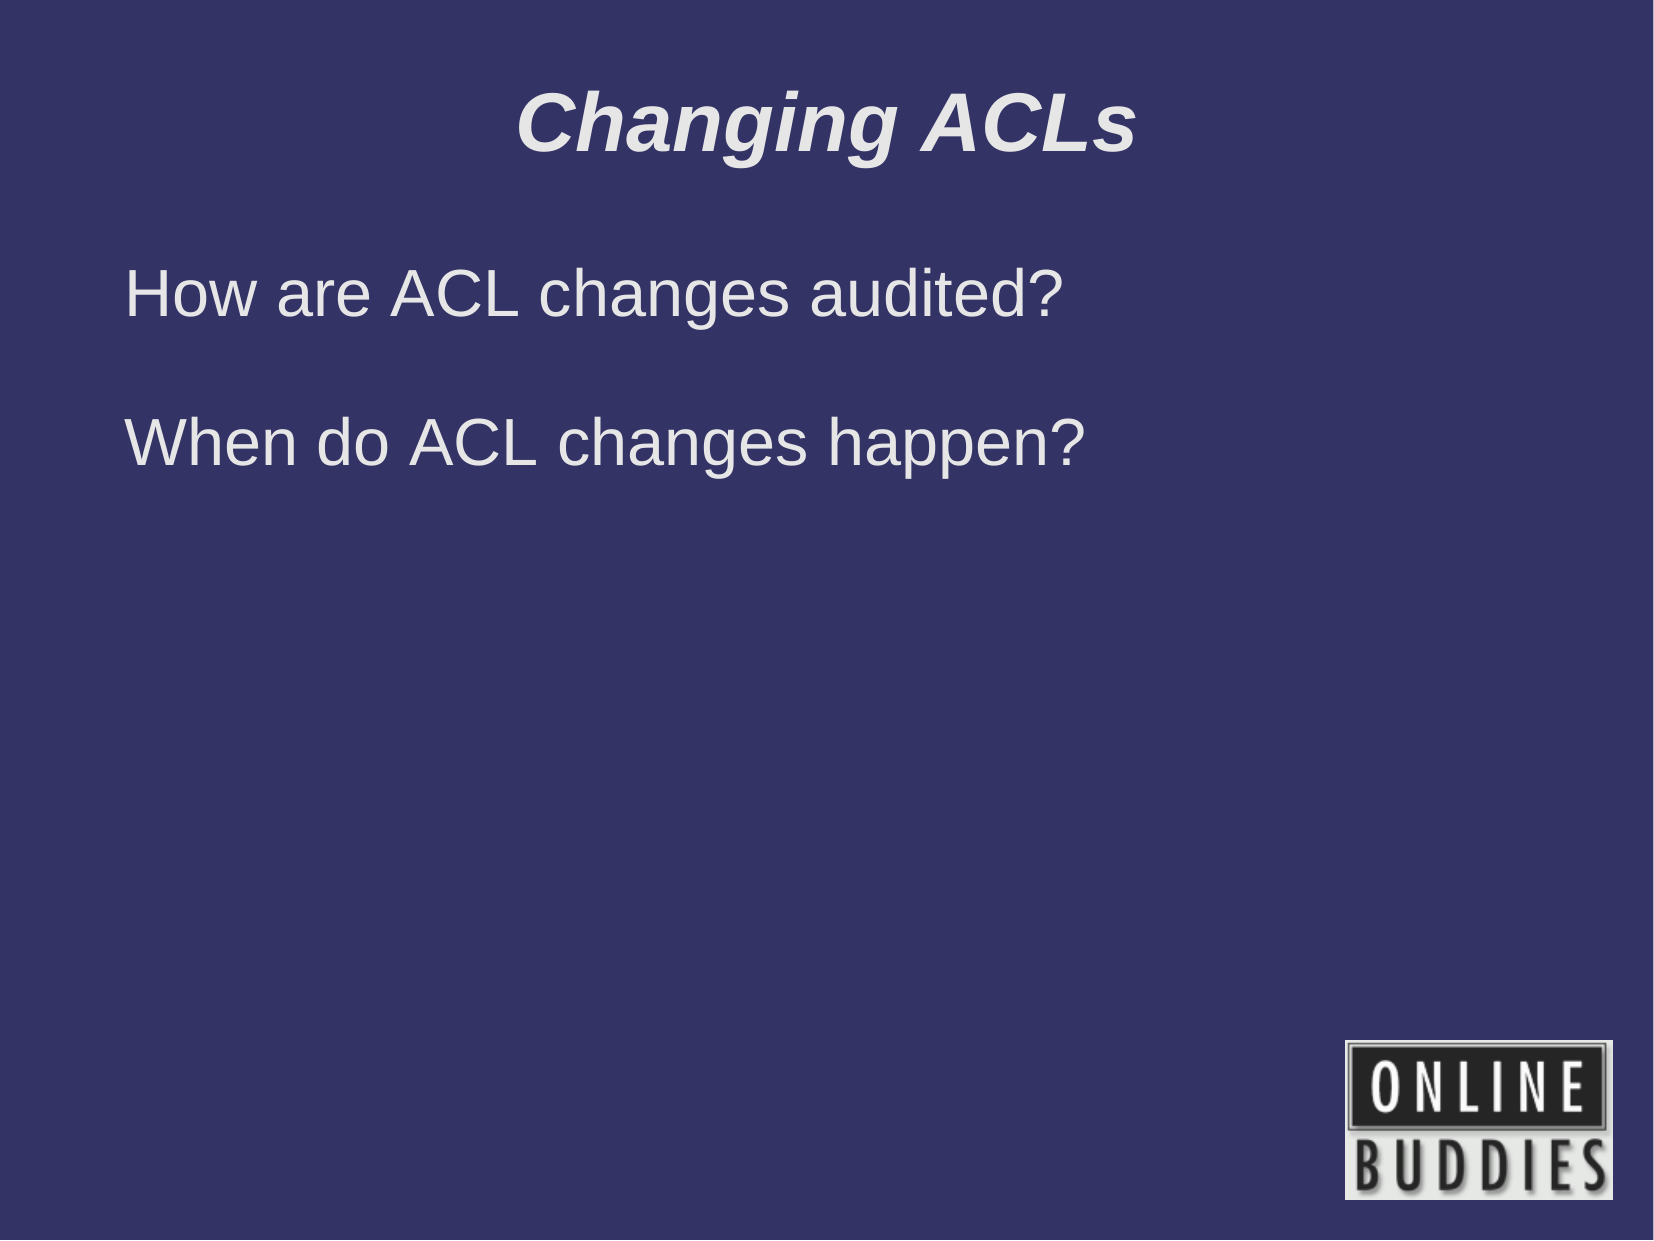

# Changing ACLs
How are ACL changes audited?
When do ACL changes happen?